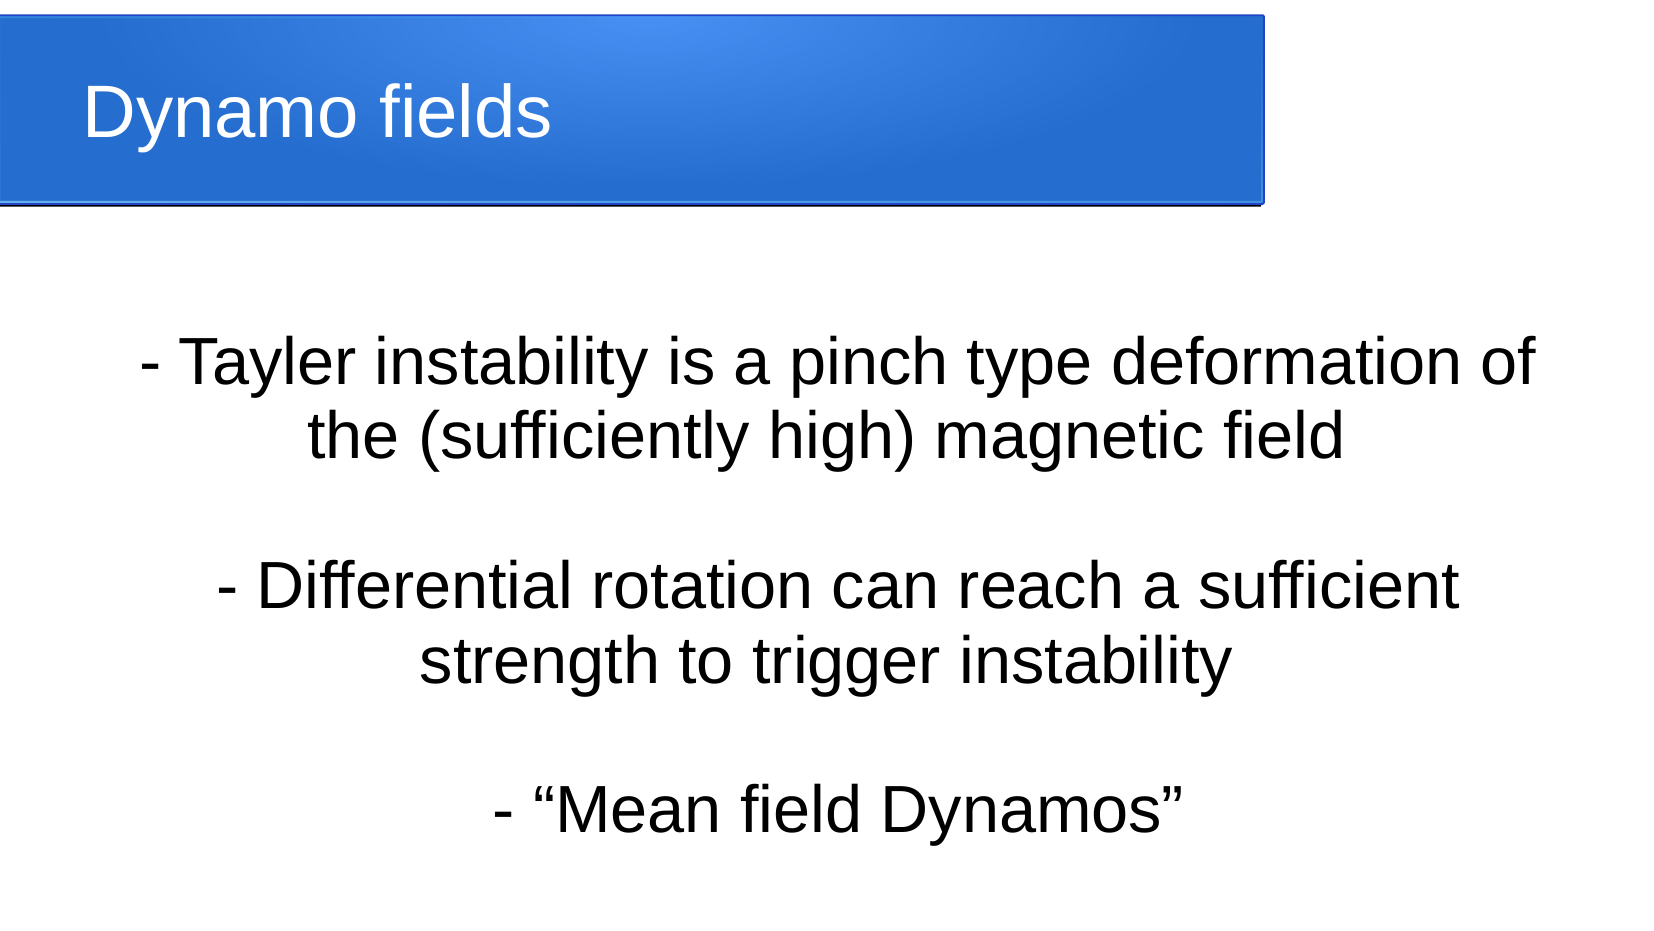

# Dynamo fields
- Tayler instability is a pinch type deformation of the (sufficiently high) magnetic field
- Differential rotation can reach a sufficient strength to trigger instability
- “Mean field Dynamos”